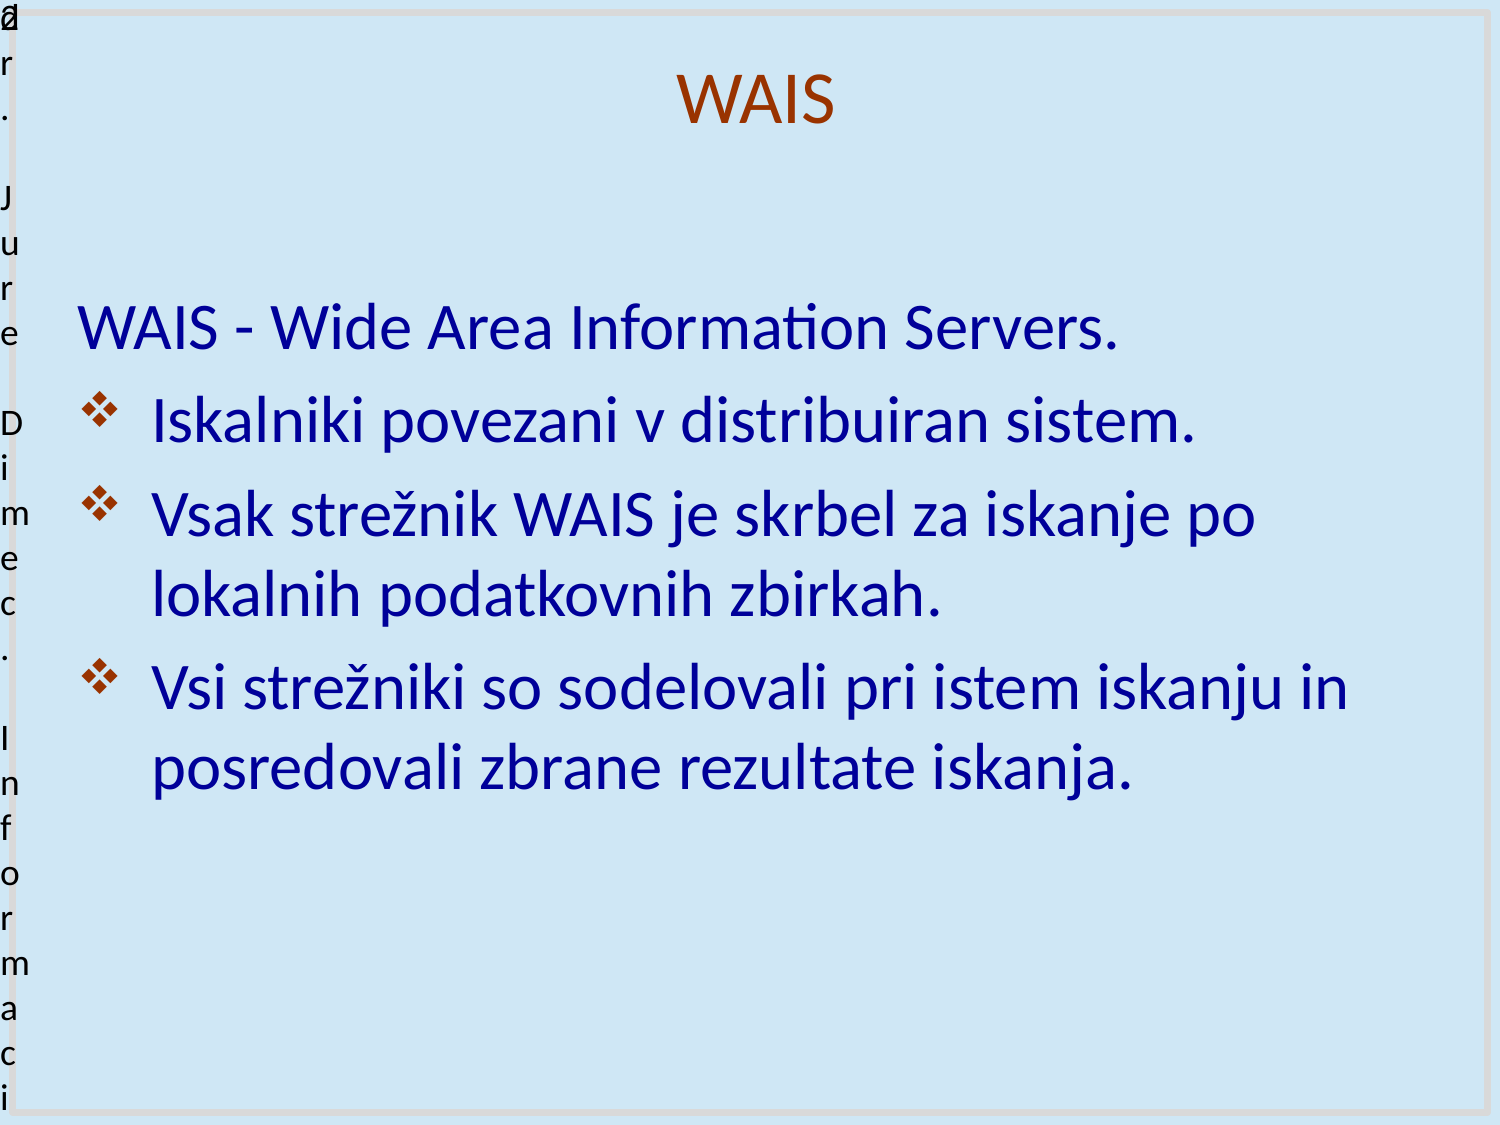

dr. Jure Dimec. Informacijski viri na Internetu (2011 / 12). Predspletne storitve 3.
# WAIS
WAIS - Wide Area Information Servers.
Iskalniki povezani v distribuiran sistem.
Vsak strežnik WAIS je skrbel za iskanje po lokalnih podatkovnih zbirkah.
Vsi strežniki so sodelovali pri istem iskanju in posredovali zbrane rezultate iskanja.